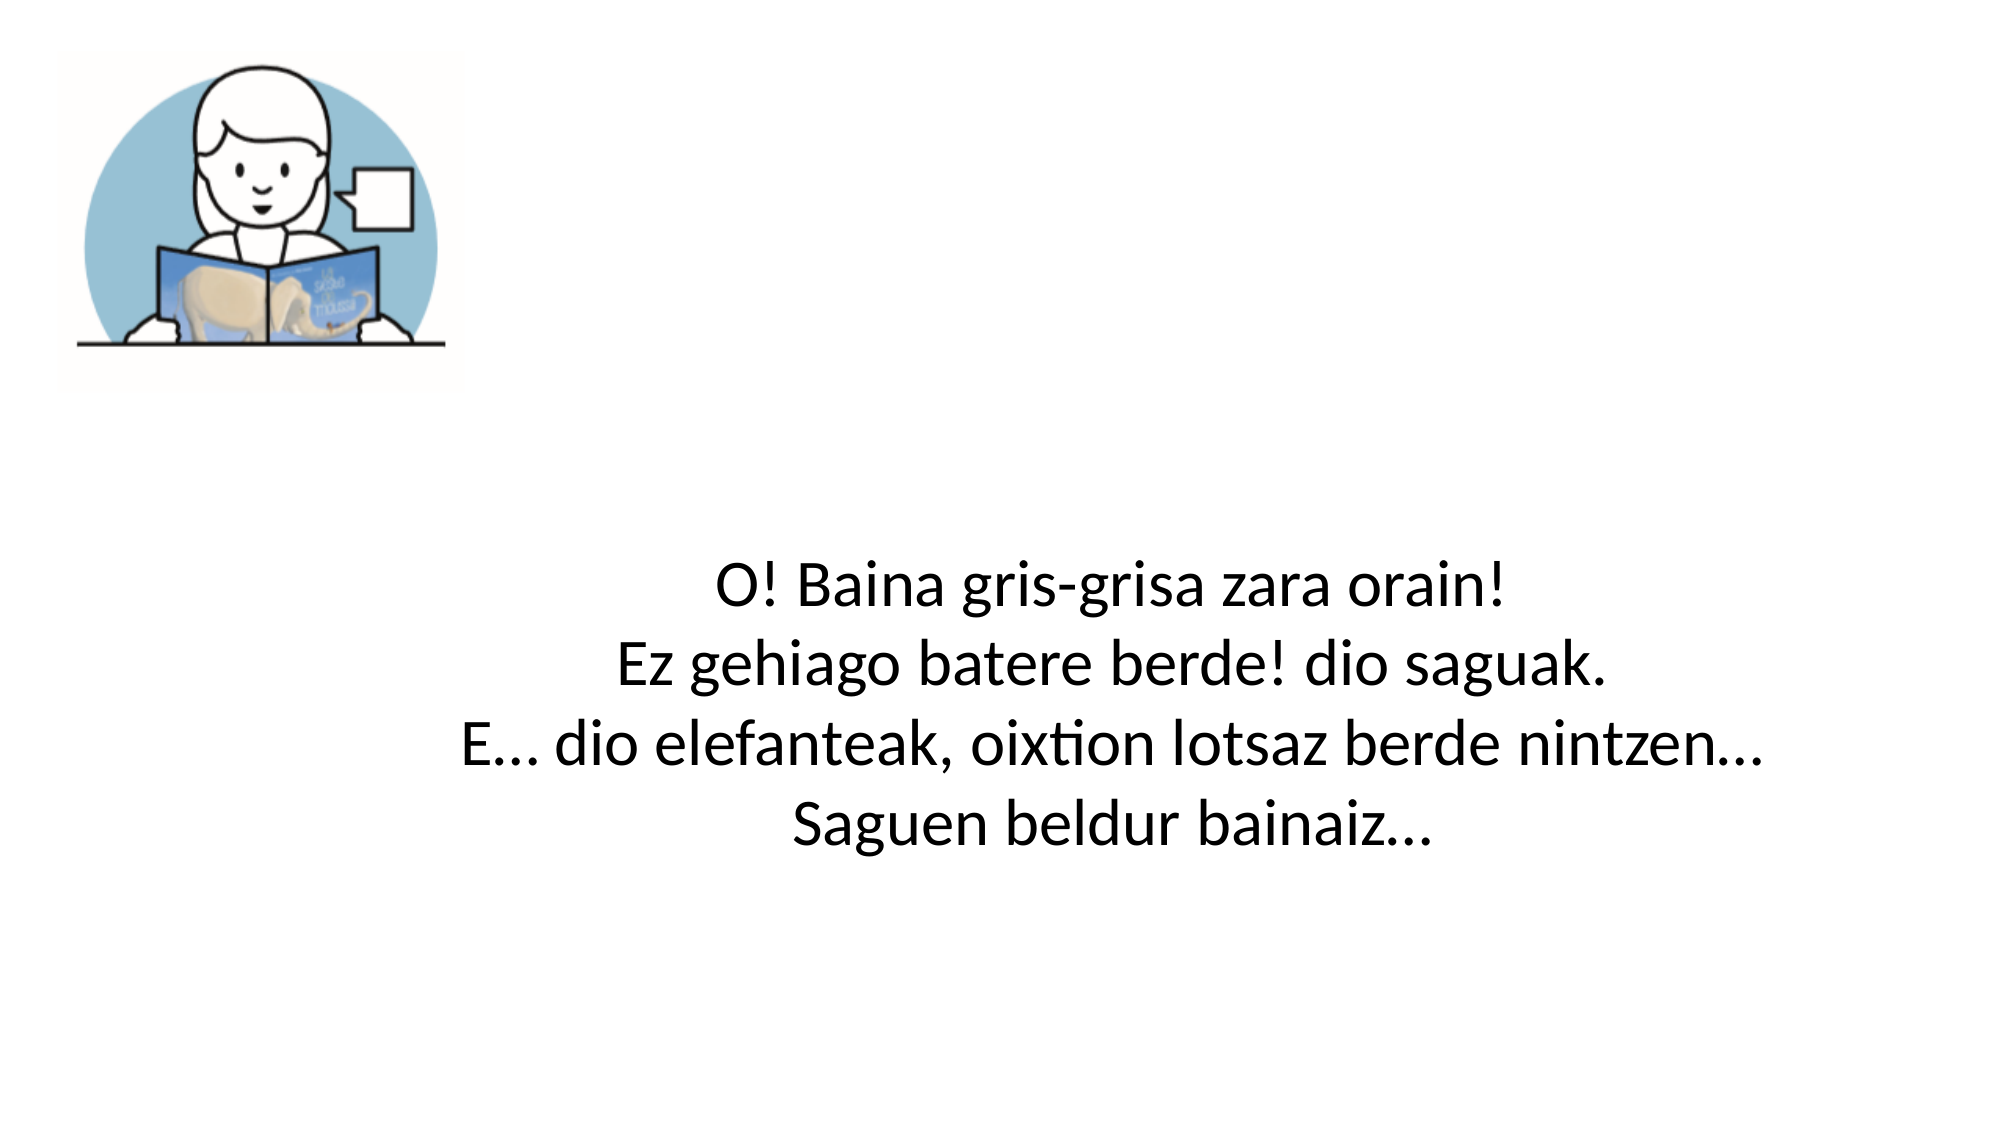

O! Baina gris-grisa zara orain!
Ez gehiago batere berde! dio saguak.
E… dio elefanteak, oixtion lotsaz berde nintzen…
Saguen beldur bainaiz…